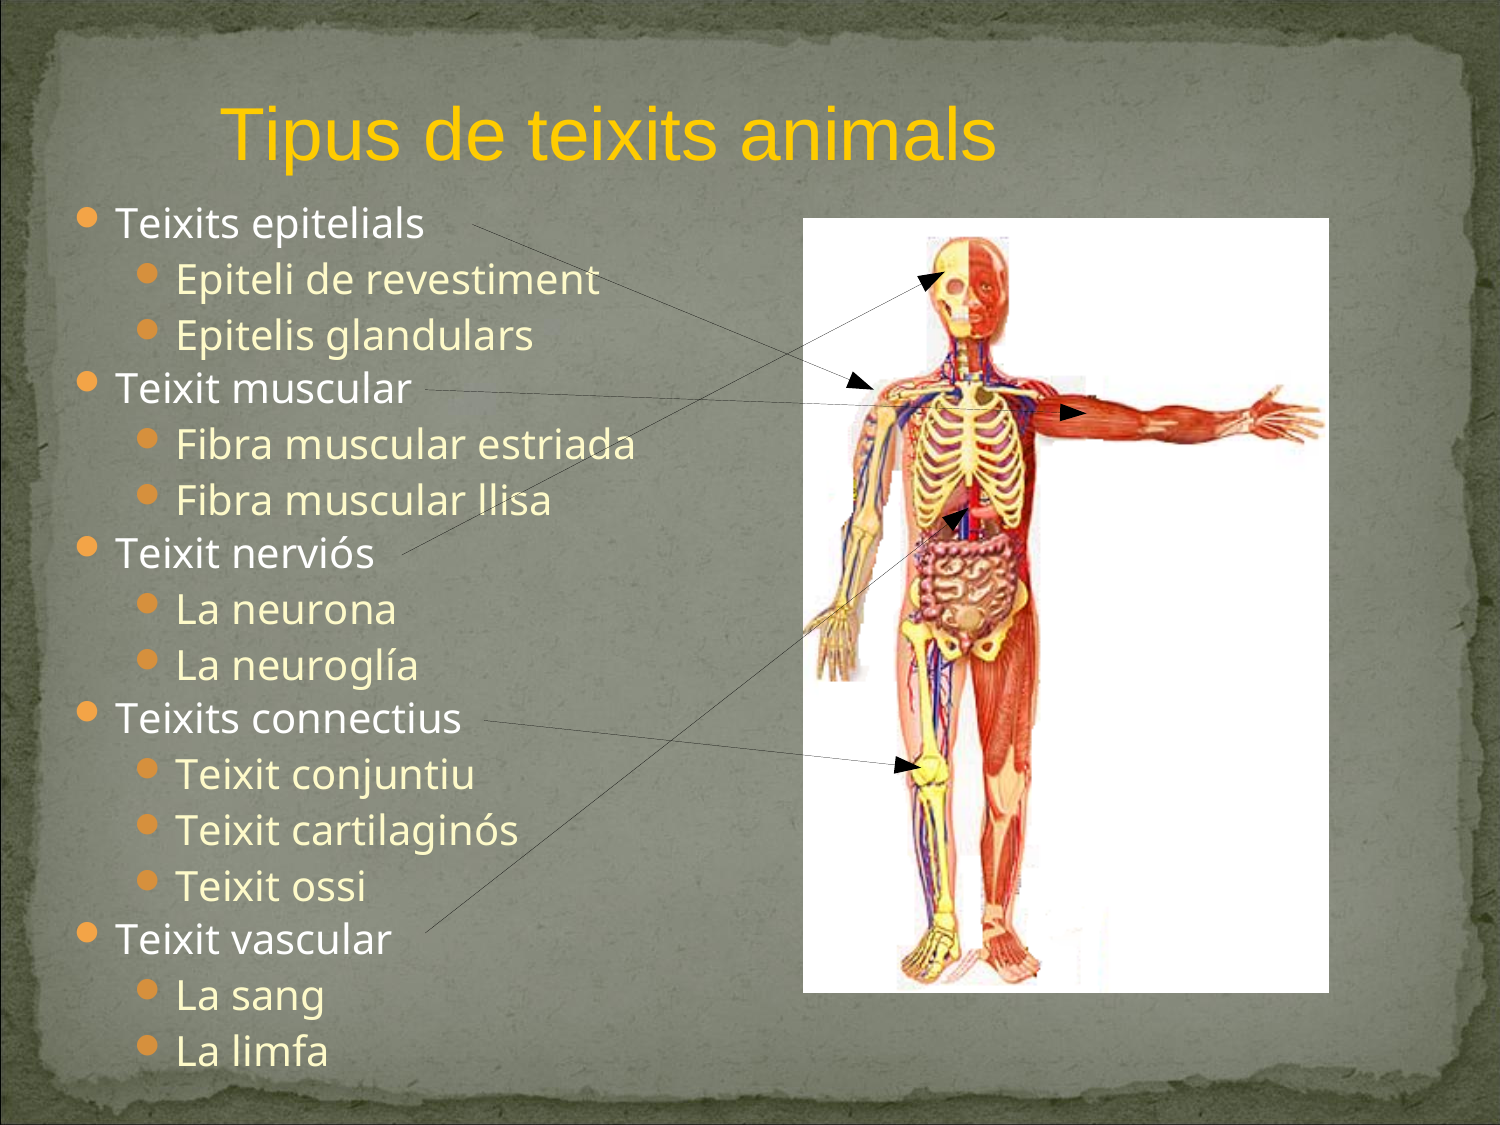

Tipus de teixits animals
# Teixits epitelials
Epiteli de revestiment
Epitelis glandulars
Teixit muscular
Fibra muscular estriada
Fibra muscular llisa
Teixit nerviós
La neurona
La neuroglía
Teixits connectius
Teixit conjuntiu
Teixit cartilaginós
Teixit ossi
Teixit vascular
La sang
La limfa